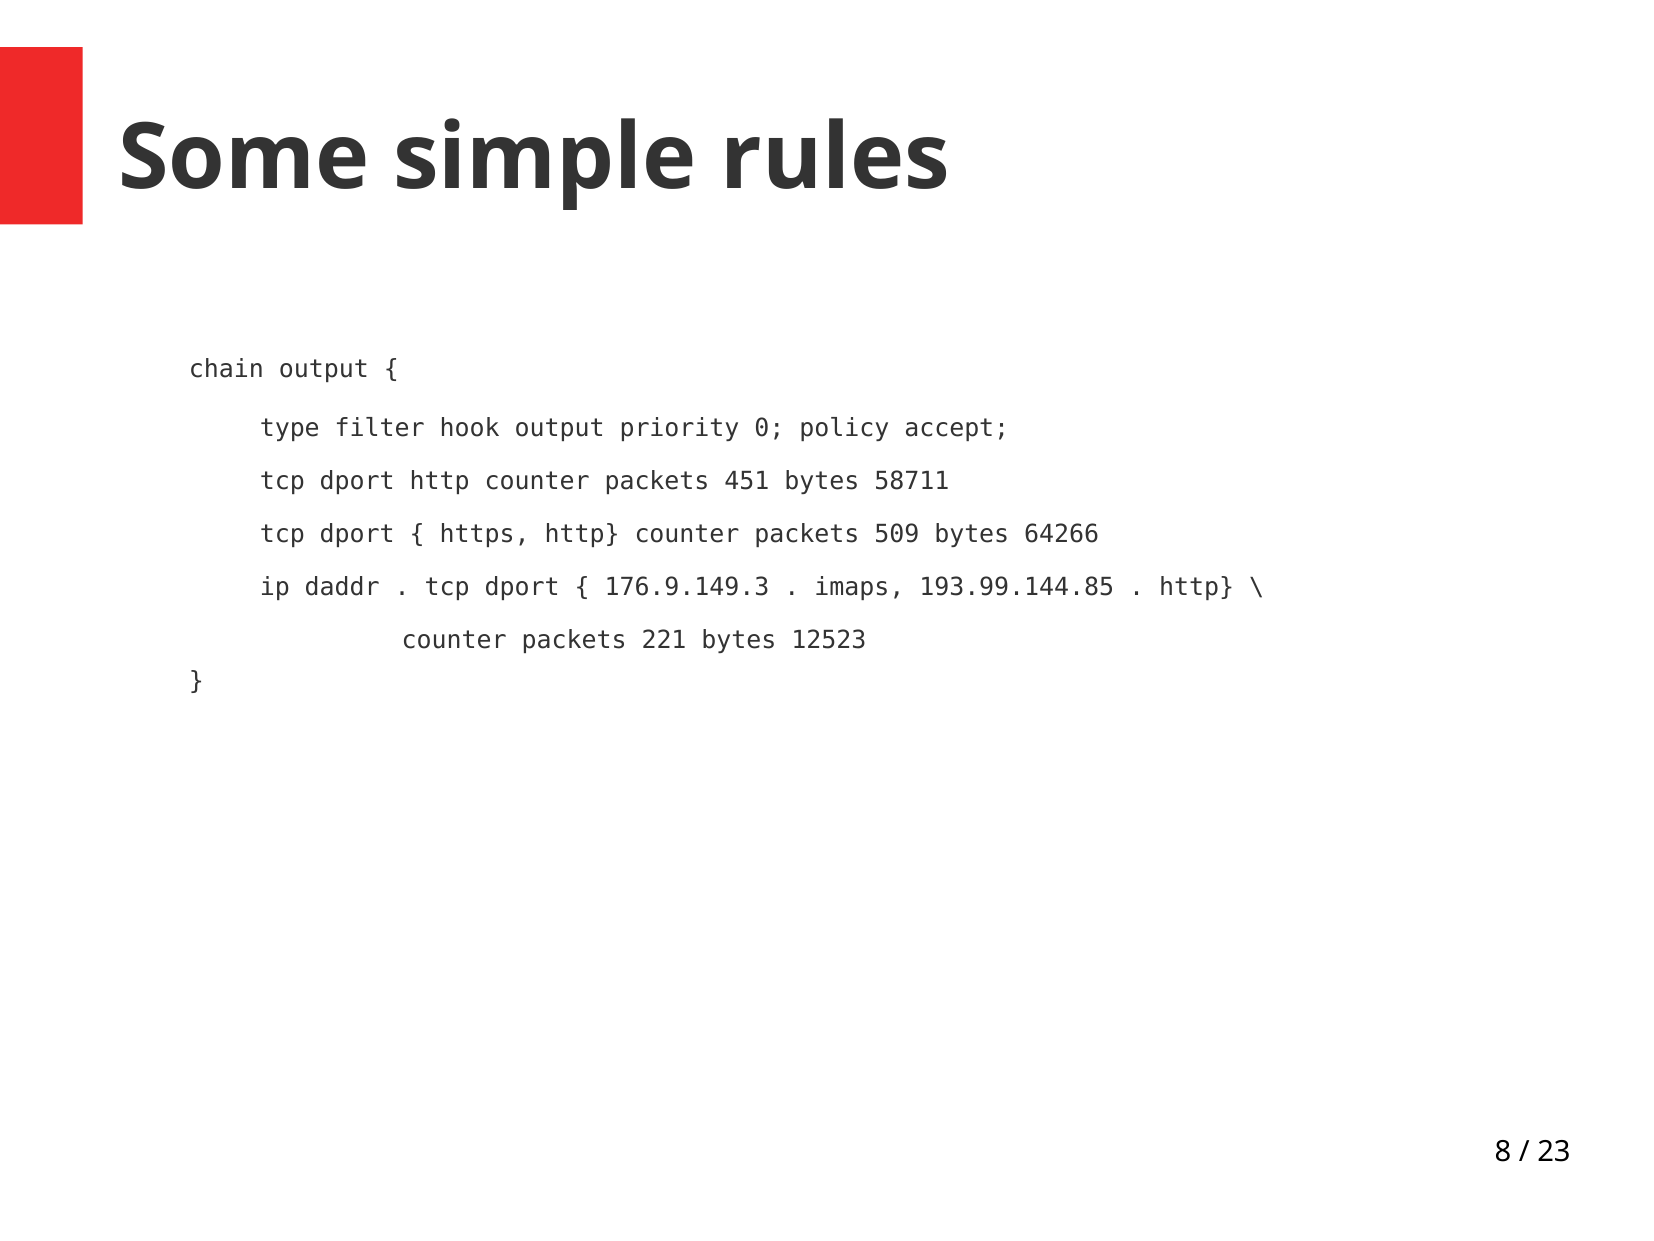

# Some simple rules
chain output {
type filter hook output priority 0; policy accept;
tcp dport http counter packets 451 bytes 58711
tcp dport { https, http} counter packets 509 bytes 64266
ip daddr . tcp dport { 176.9.149.3 . imaps, 193.99.144.85 . http} \
counter packets 221 bytes 12523
}
8